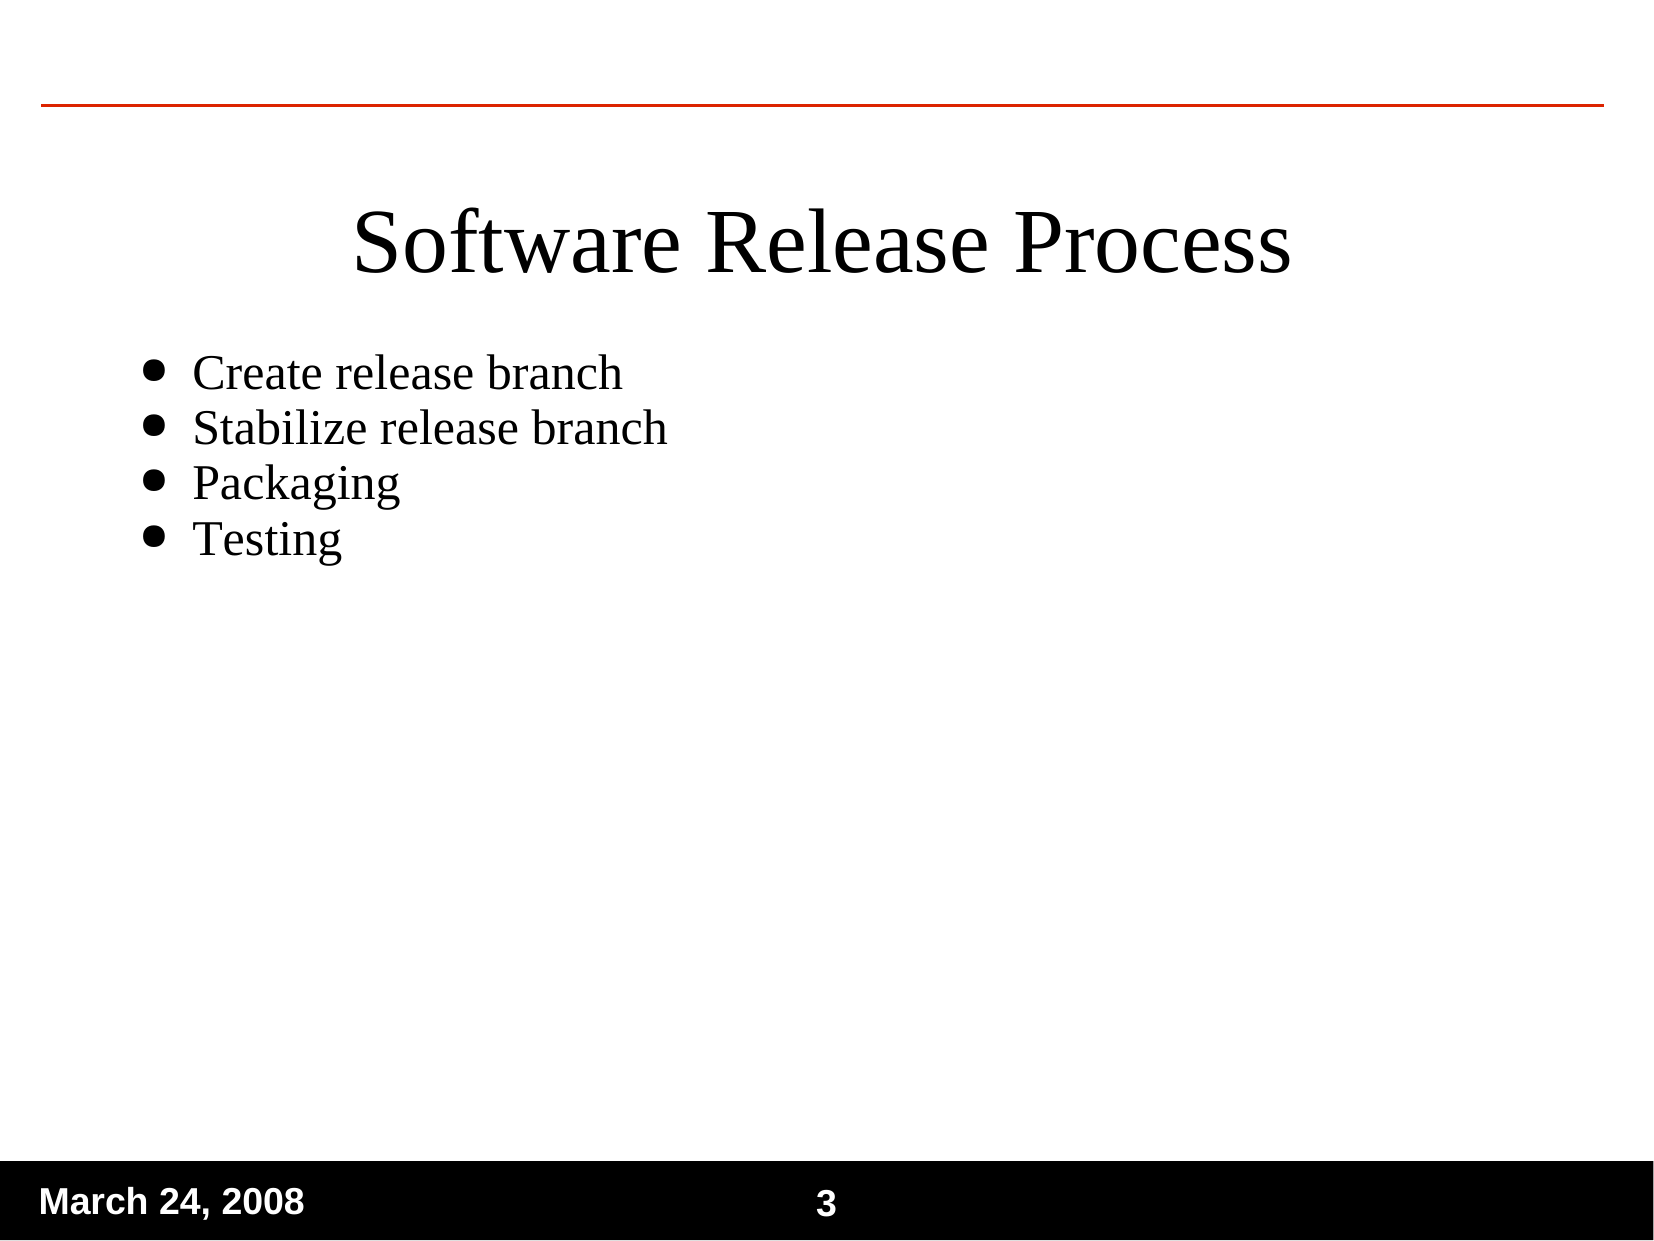

# Software Release Process
Create release branch
Stabilize release branch
Packaging
Testing